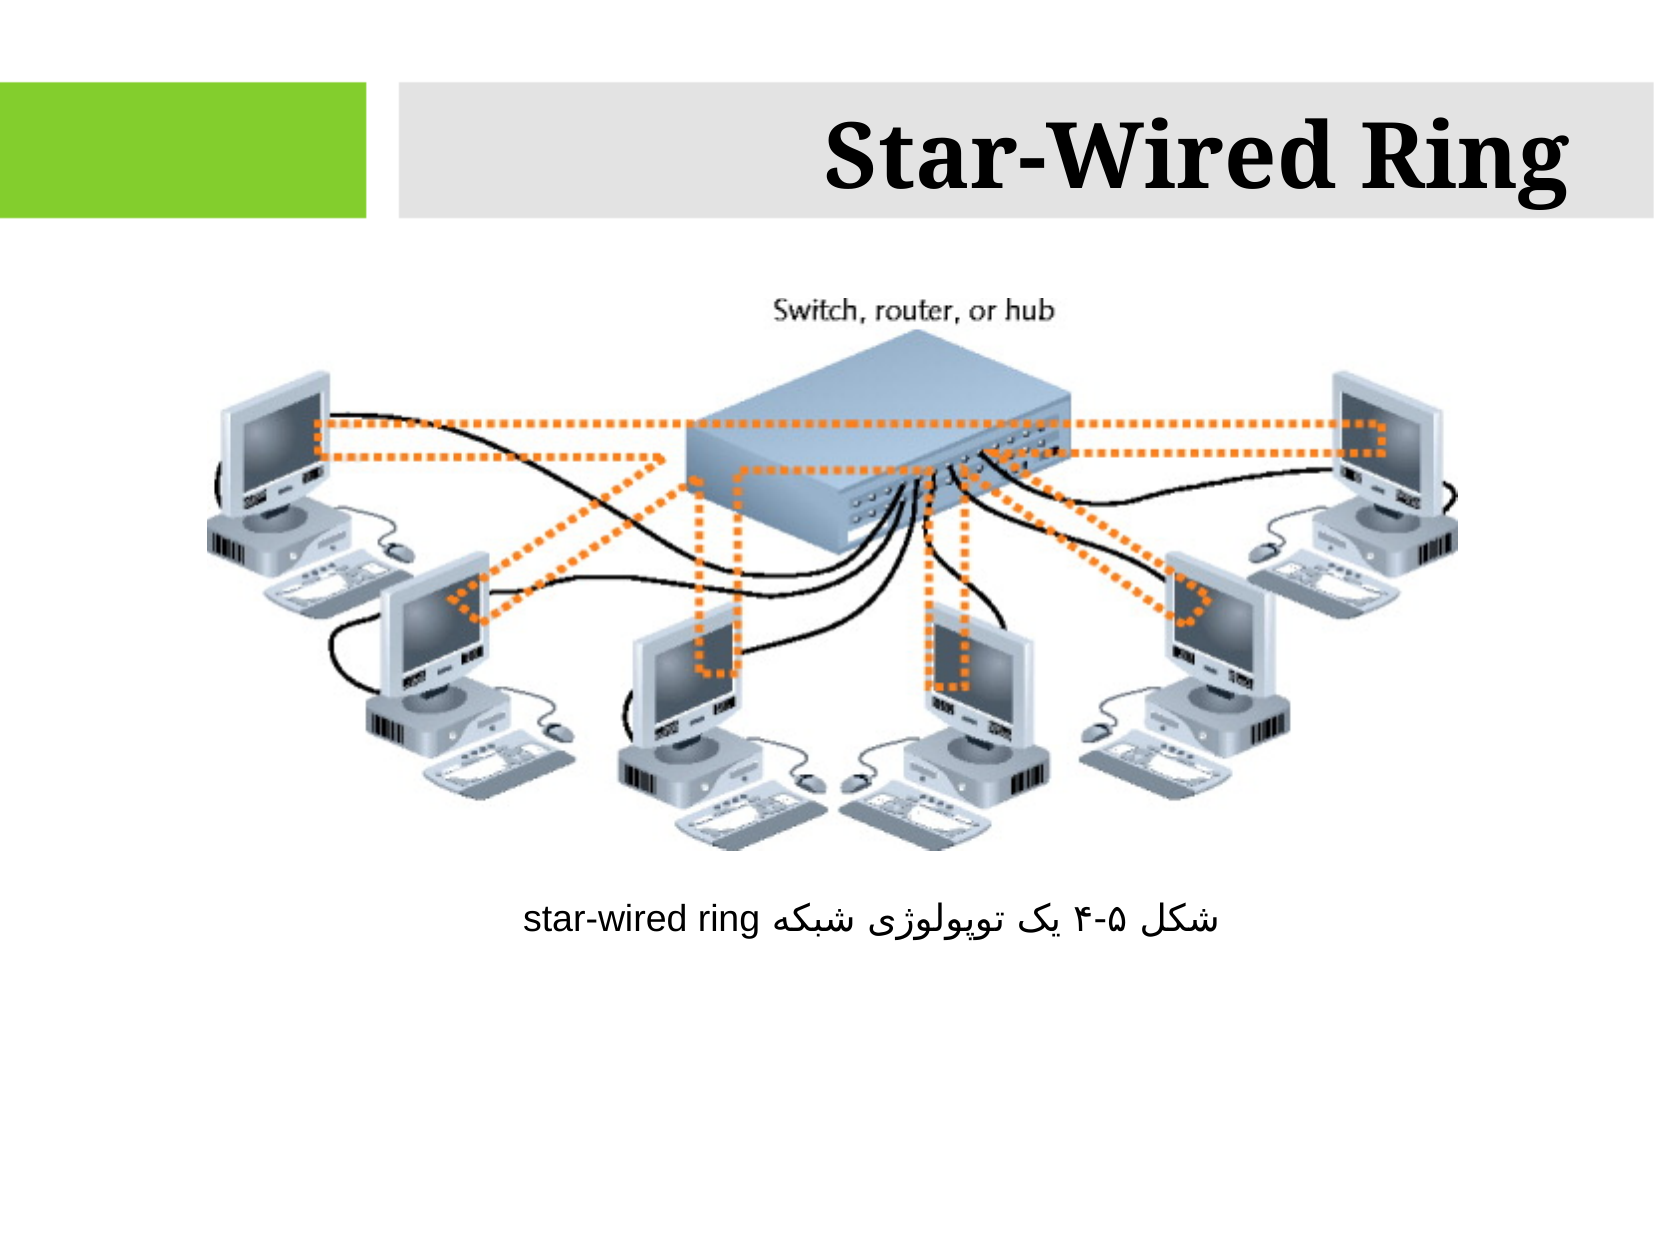

# Star-Wired Ring
شکل ۵-۴ یک توپولوژی شبکه star-wired ring